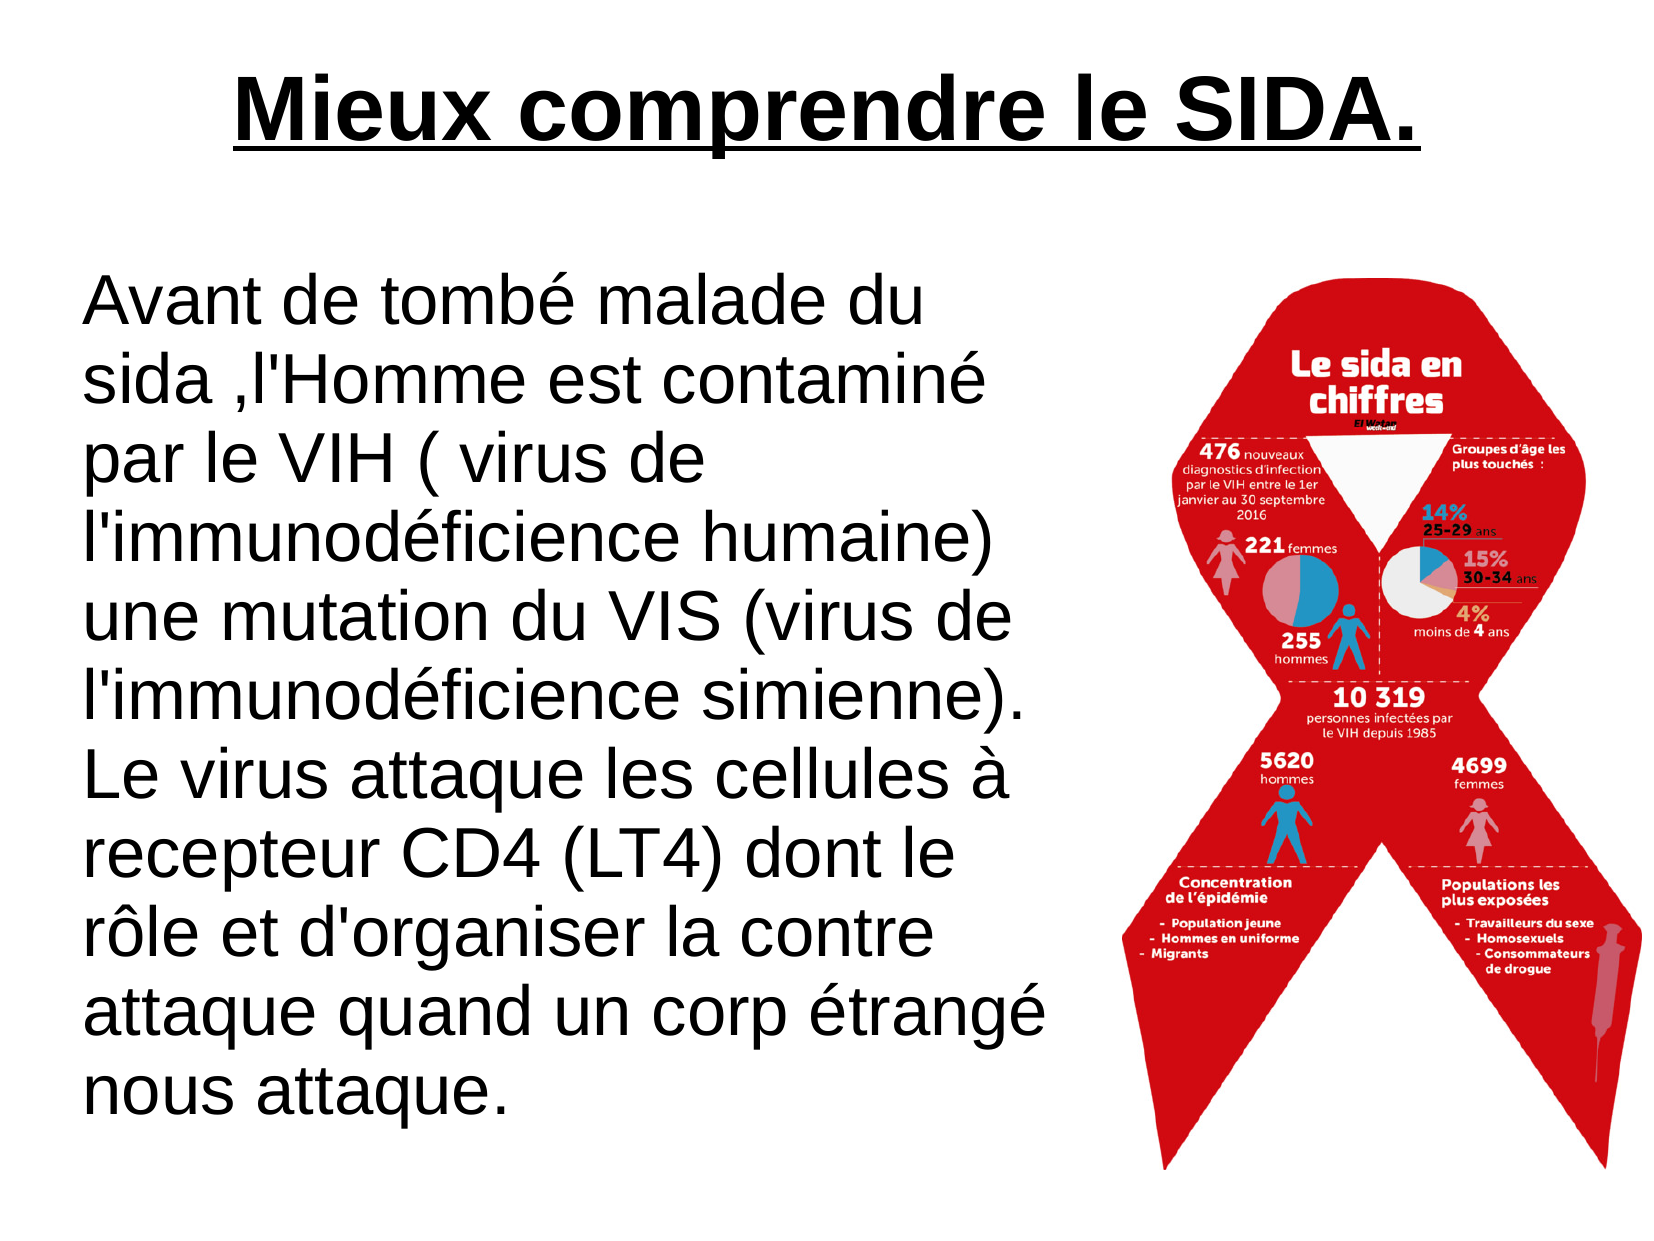

# Mieux comprendre le SIDA.
Avant de tombé malade du sida ,l'Homme est contaminé par le VIH ( virus de l'immunodéficience humaine) une mutation du VIS (virus de l'immunodéficience simienne). Le virus attaque les cellules à recepteur CD4 (LT4) dont le rôle et d'organiser la contre attaque quand un corp étrangé nous attaque.